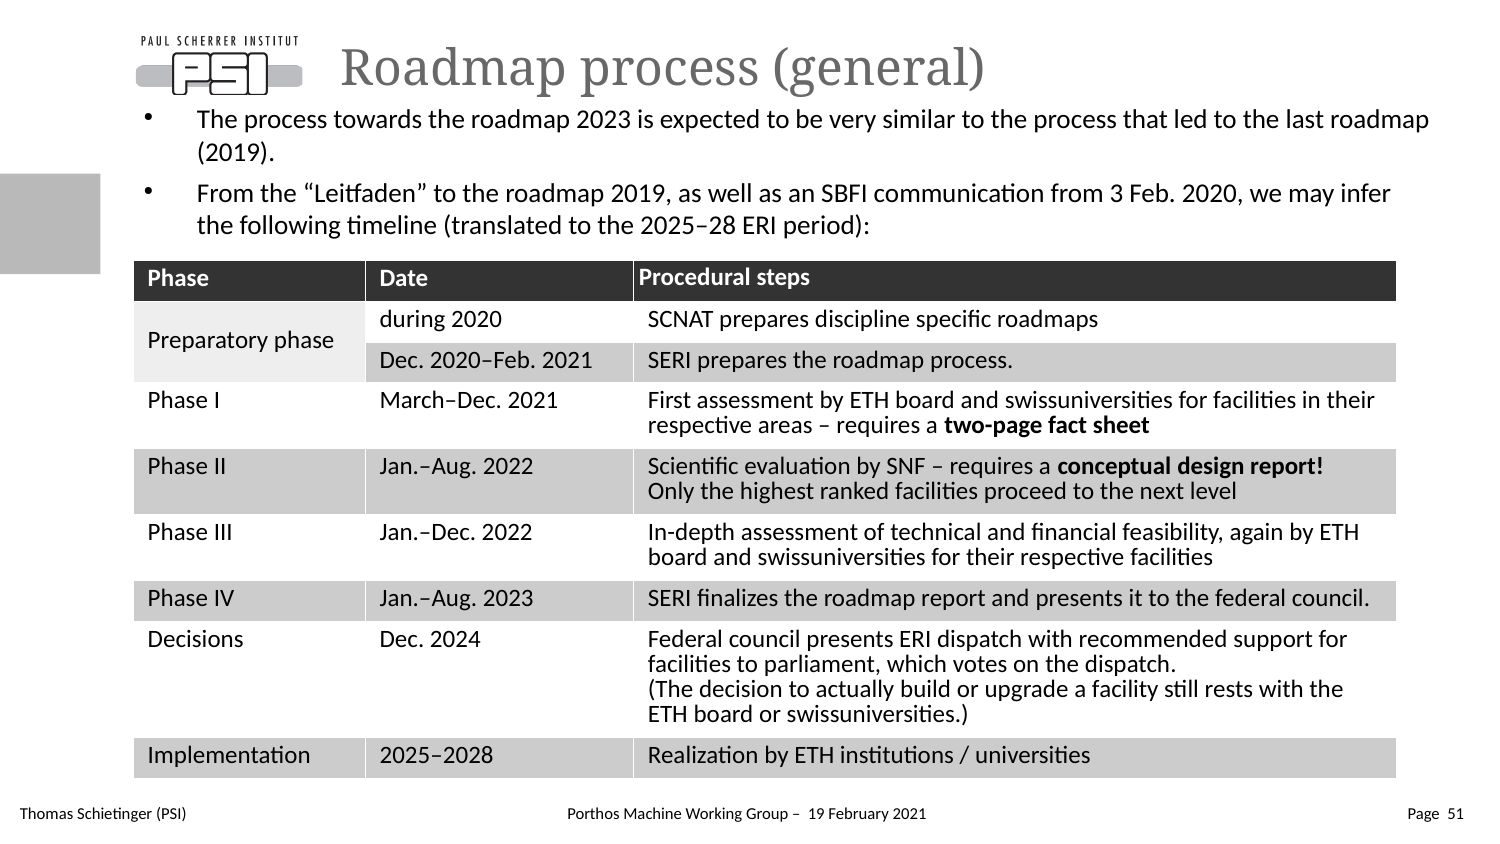

Roadmap process (general)
# The process towards the roadmap 2023 is expected to be very similar to the process that led to the last roadmap (2019).
From the “Leitfaden” to the roadmap 2019, as well as an SBFI communication from 3 Feb. 2020, we may infer the following timeline (translated to the 2025–28 ERI period):
| Phase | Date | Procedural steps |
| --- | --- | --- |
| Preparatory phase | during 2020 | SCNAT prepares discipline specific roadmaps |
| | Dec. 2020–Feb. 2021 | SERI prepares the roadmap process. |
| Phase I | March–Dec. 2021 | First assessment by ETH board and swissuniversities for facilities in their respective areas – requires a two-page fact sheet |
| Phase II | Jan.–Aug. 2022 | Scientific evaluation by SNF – requires a conceptual design report! Only the highest ranked facilities proceed to the next level |
| Phase III | Jan.–Dec. 2022 | In-depth assessment of technical and financial feasibility, again by ETH board and swissuniversities for their respective facilities |
| Phase IV | Jan.–Aug. 2023 | SERI finalizes the roadmap report and presents it to the federal council. |
| Decisions | Dec. 2024 | Federal council presents ERI dispatch with recommended support for facilities to parliament, which votes on the dispatch. (The decision to actually build or upgrade a facility still rests with the ETH board or swissuniversities.) |
| Implementation | 2025–2028 | Realization by ETH institutions / universities |